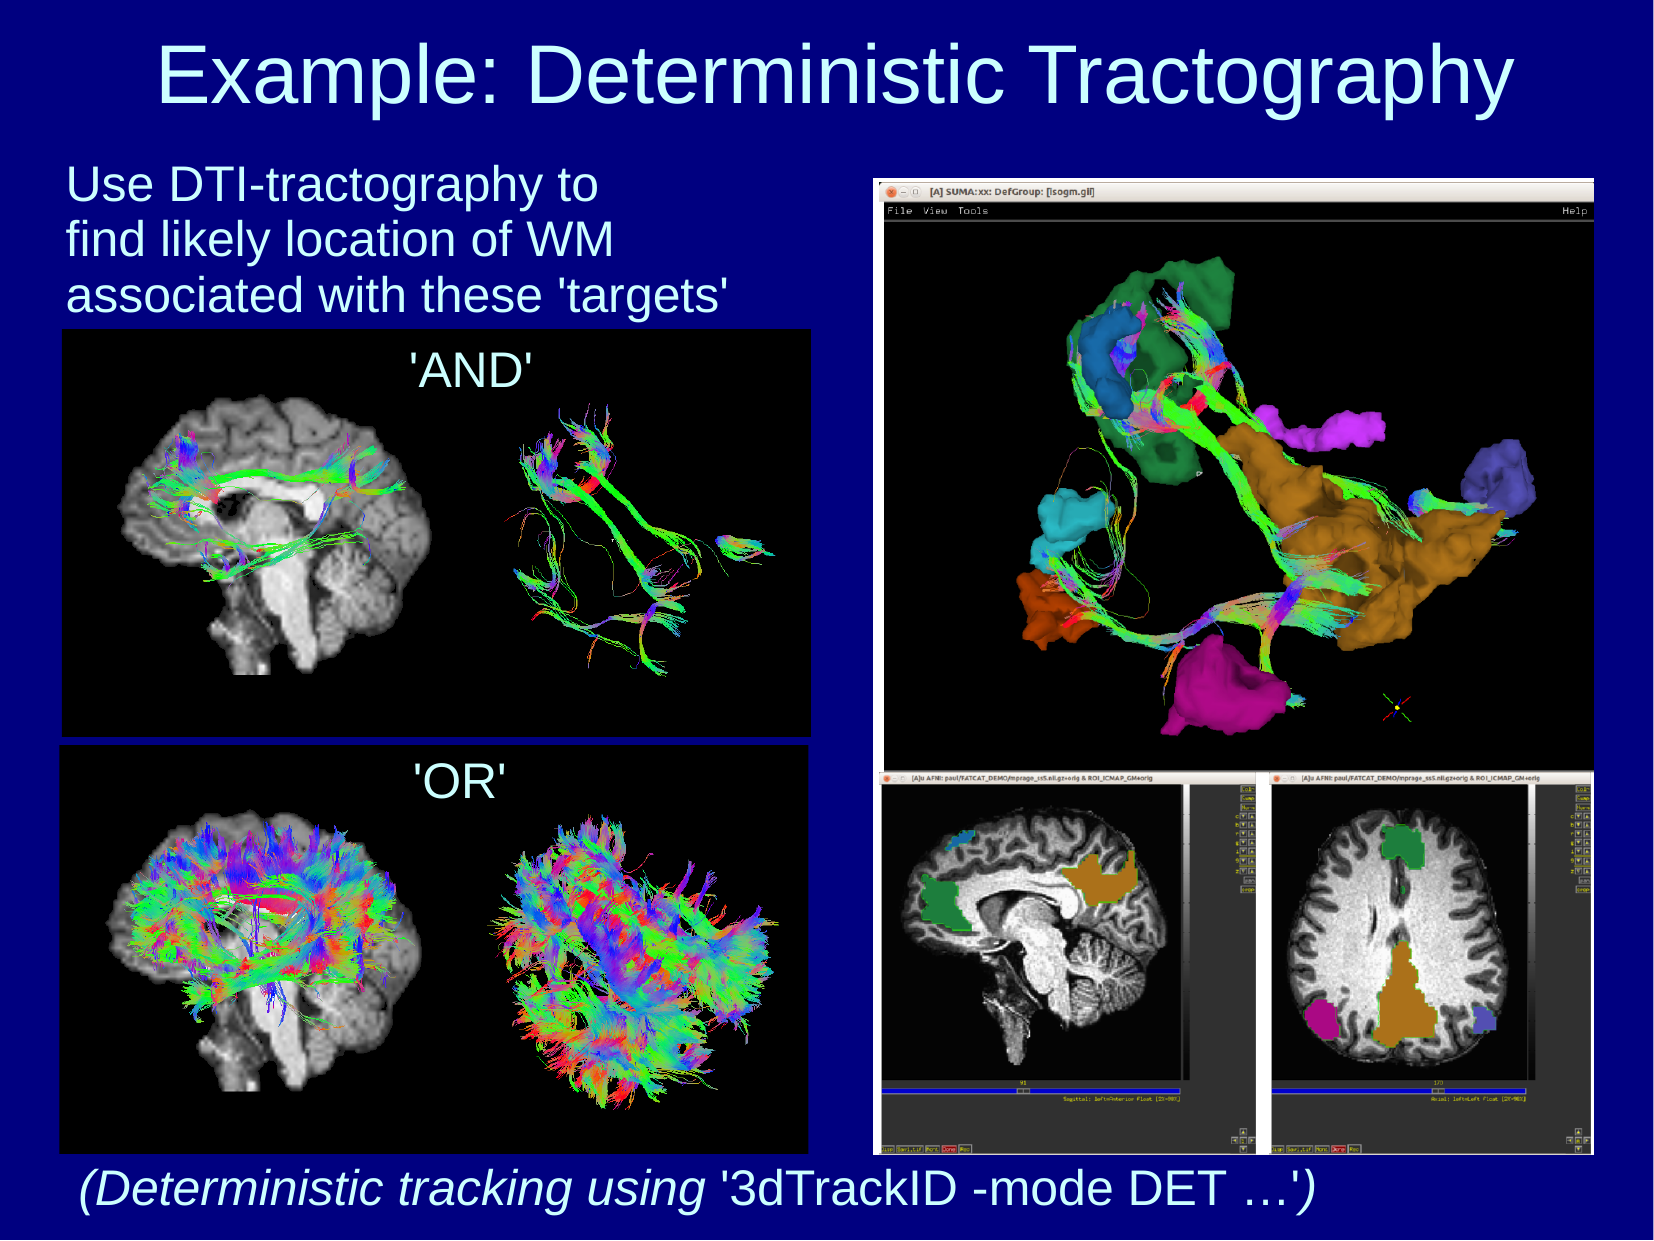

# Example: Deterministic Tractography
Use DTI-tractography to
find likely location of WM
associated with these 'targets'
'AND'
'OR'
(Deterministic tracking using '3dTrackID -mode DET …')